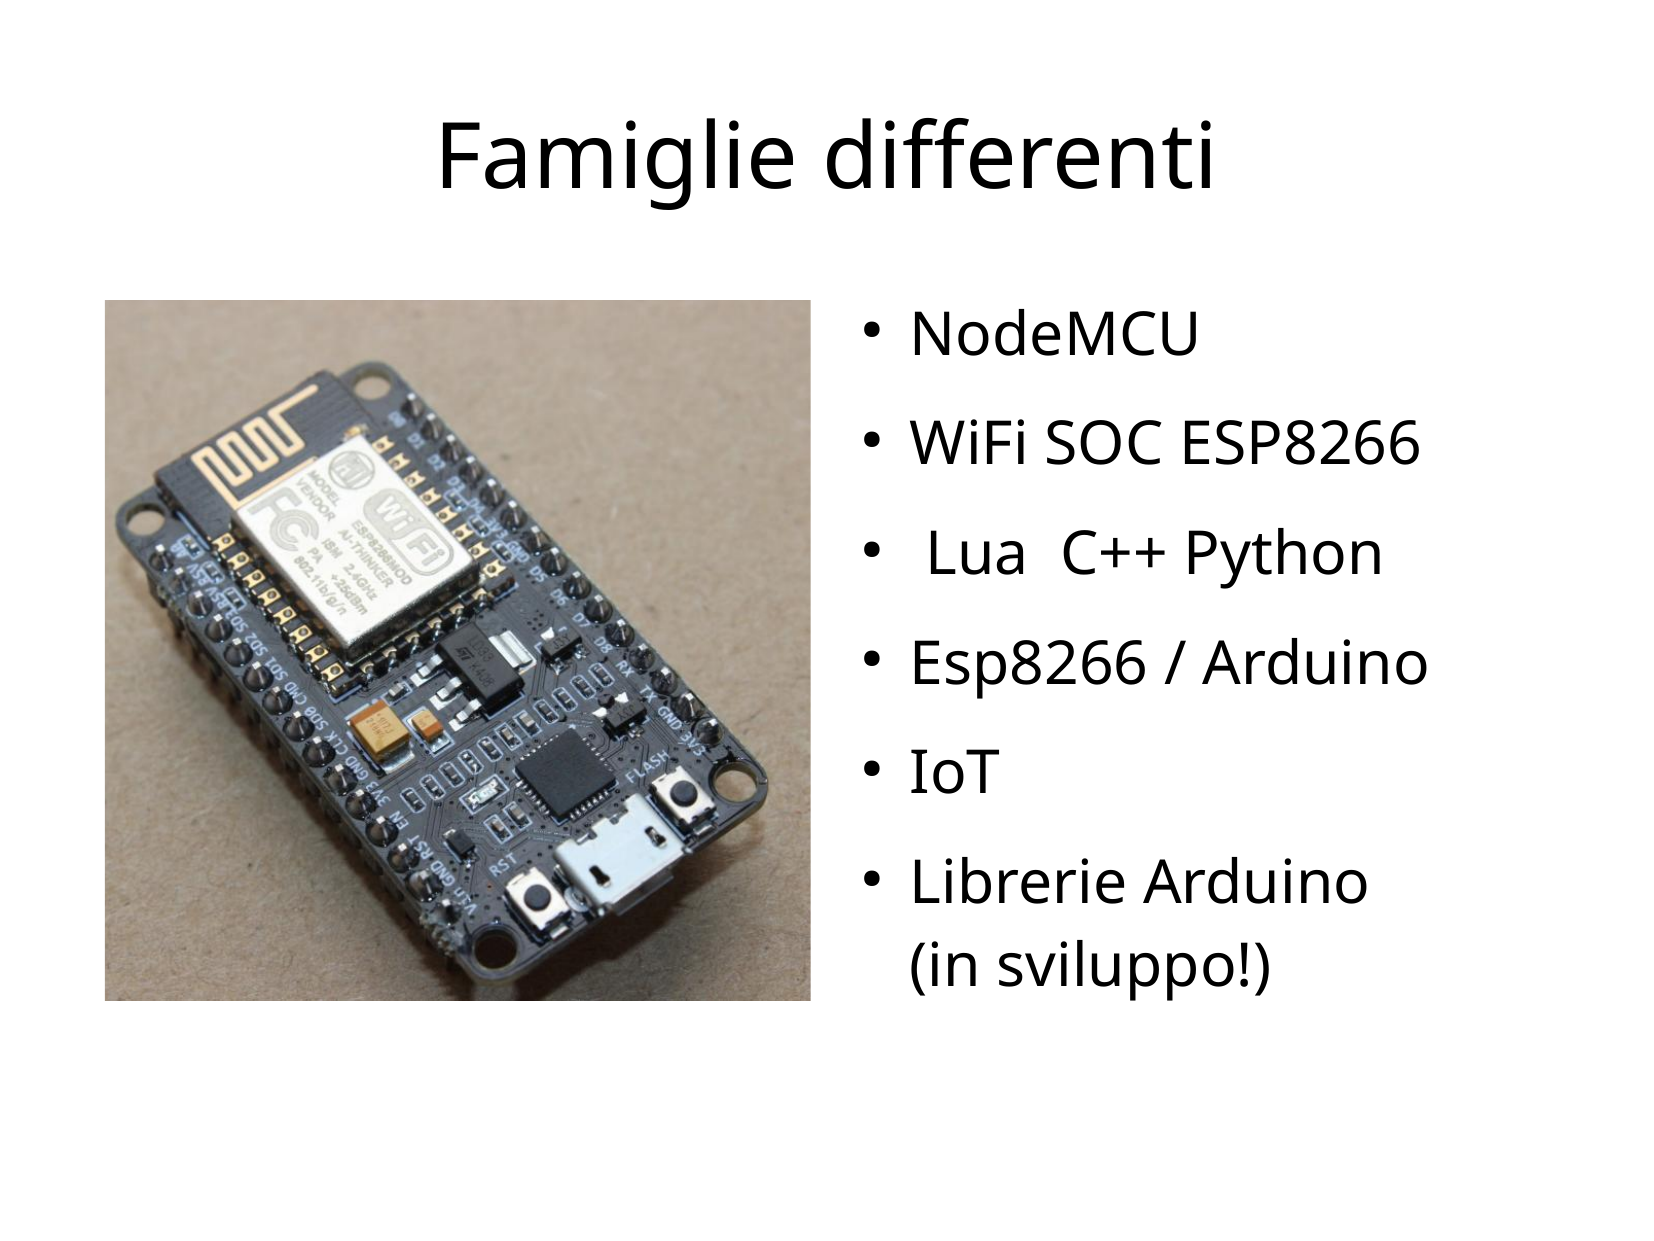

# Famiglie differenti
NodeMCU
WiFi SOC ESP8266
 Lua C++ Python
Esp8266 / Arduino
IoT
Librerie Arduino
(in sviluppo!)